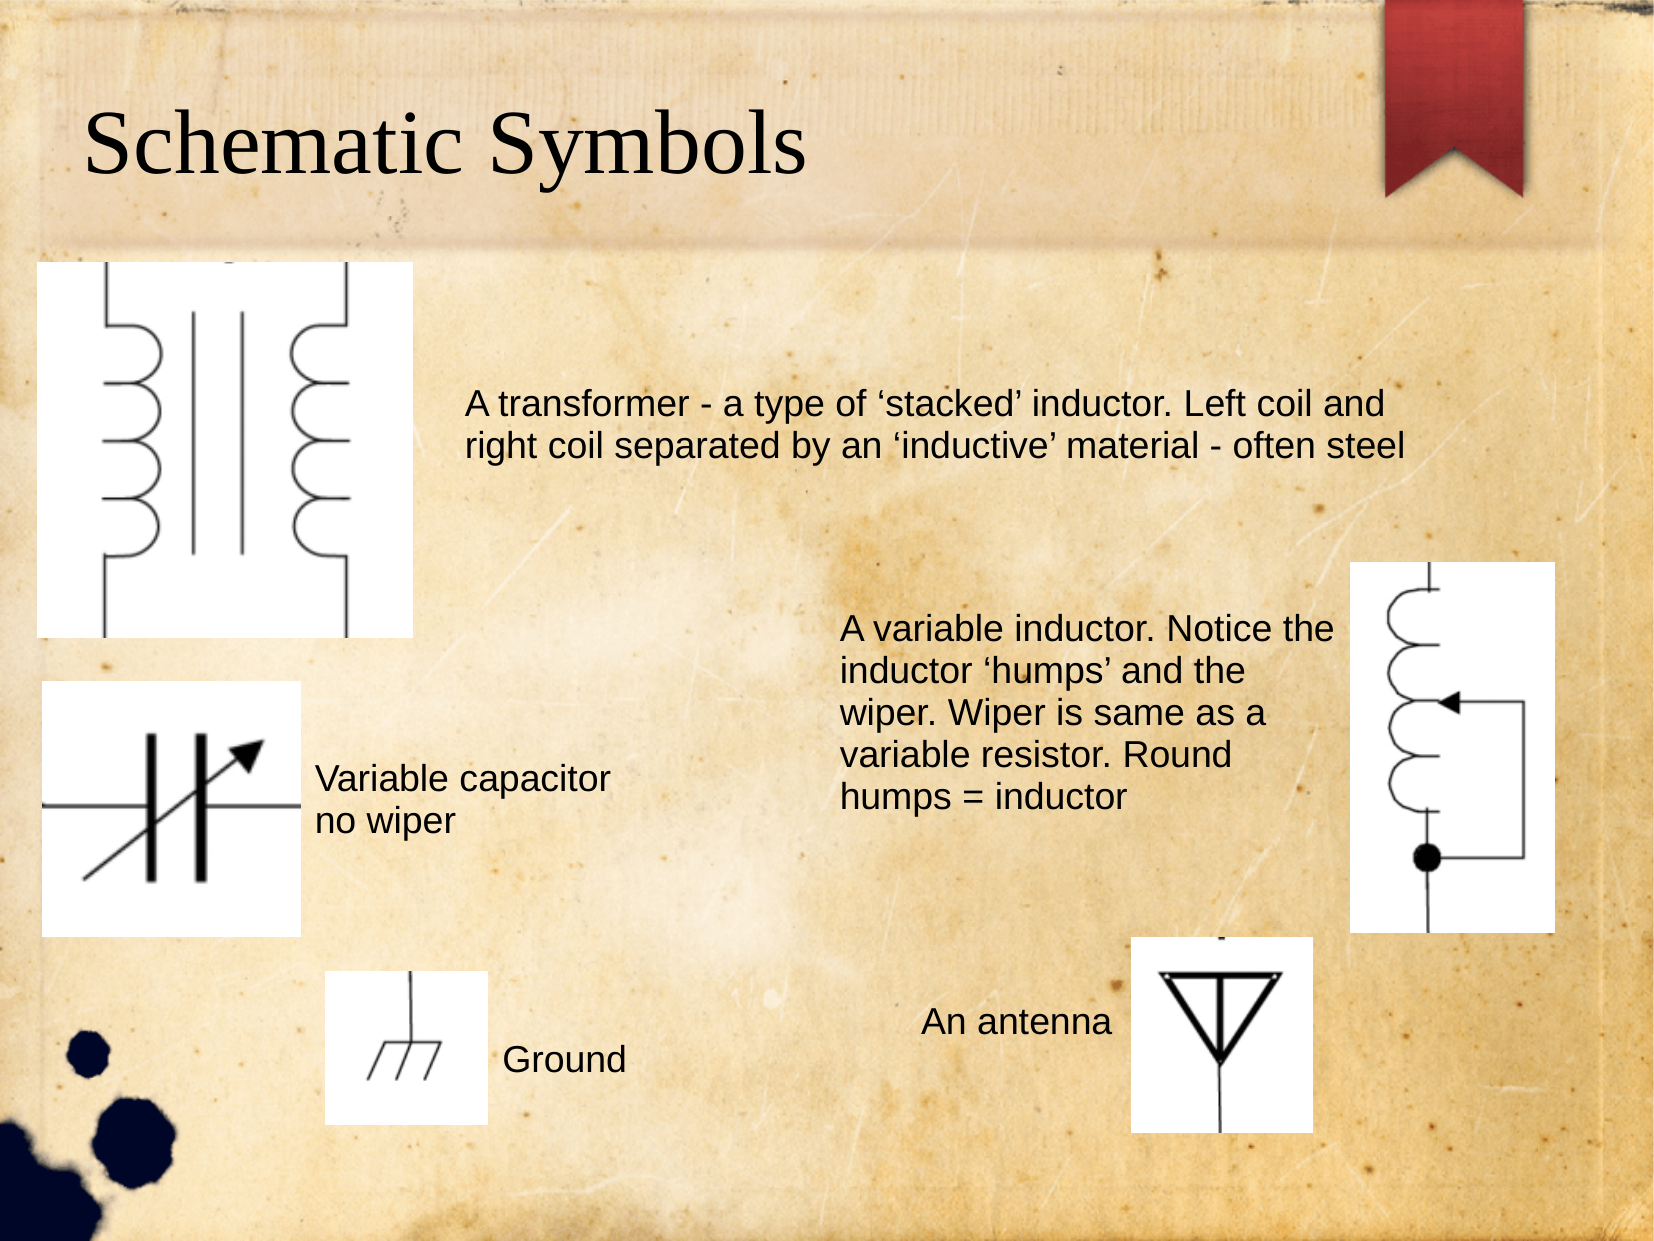

# Schematic Symbols
A transformer - a type of ‘stacked’ inductor. Left coil and right coil separated by an ‘inductive’ material - often steel
A variable inductor. Notice the inductor ‘humps’ and the wiper. Wiper is same as a variable resistor. Round humps = inductor
Variable capacitor
no wiper
An antenna
Ground